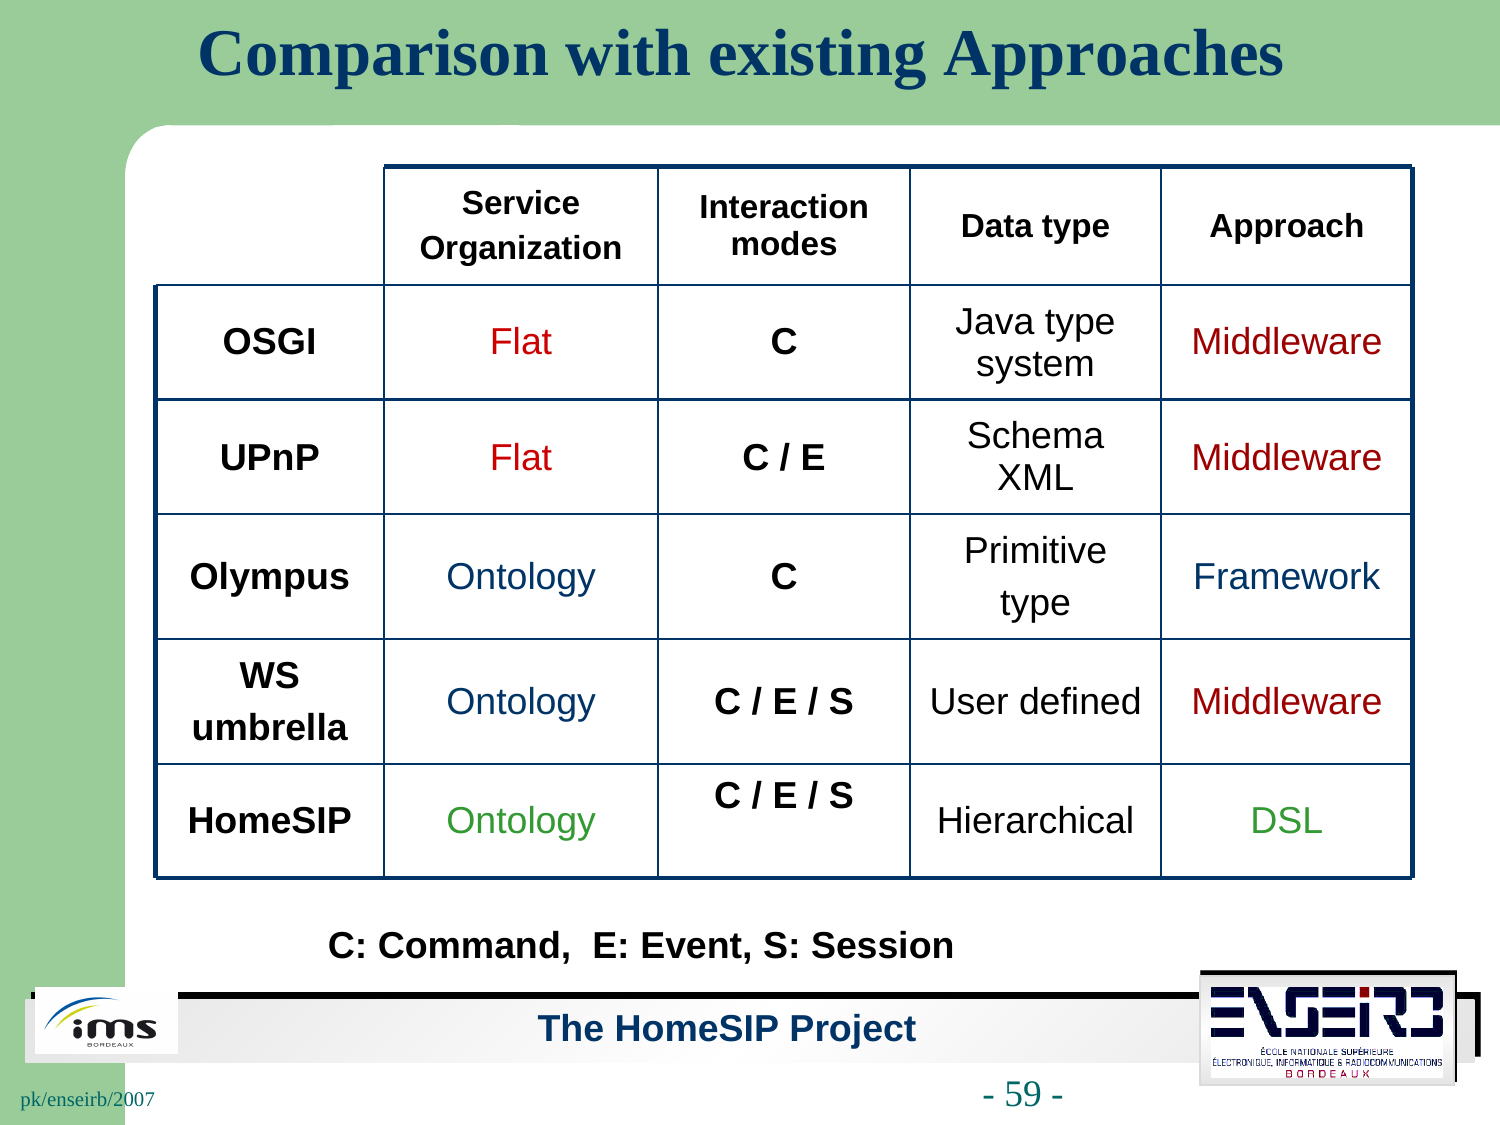

Comparison with existing Approaches
Service
Organization
Interaction modes
Data type
Approach
OSGI
Flat
C
Java type system
Middleware
UPnP
Flat
C / E
Schema XML
Middleware
Olympus
Ontology
C
Primitive
type
Framework
WS
umbrella
Ontology
C / E / S
User defined
Middleware
HomeSIP
Ontology
C / E / S
Hierarchical
DSL
C: Command, E: Event, S: Session